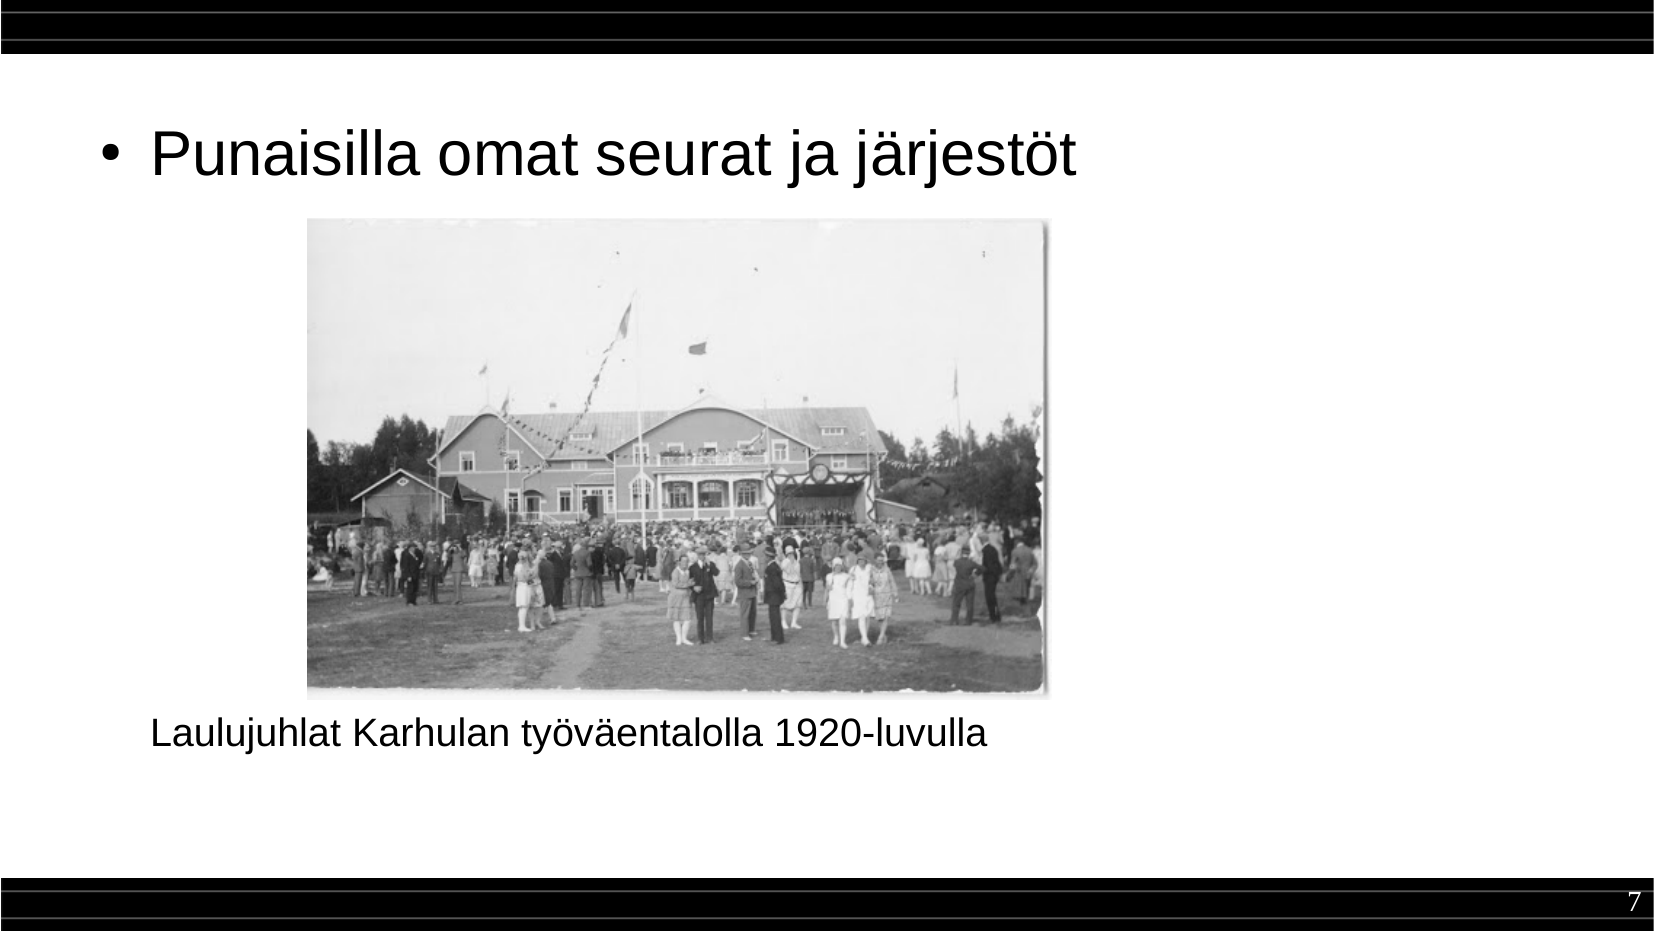

# Punaisilla omat seurat ja järjestöt
Laulujuhlat Karhulan työväentalolla 1920-luvulla